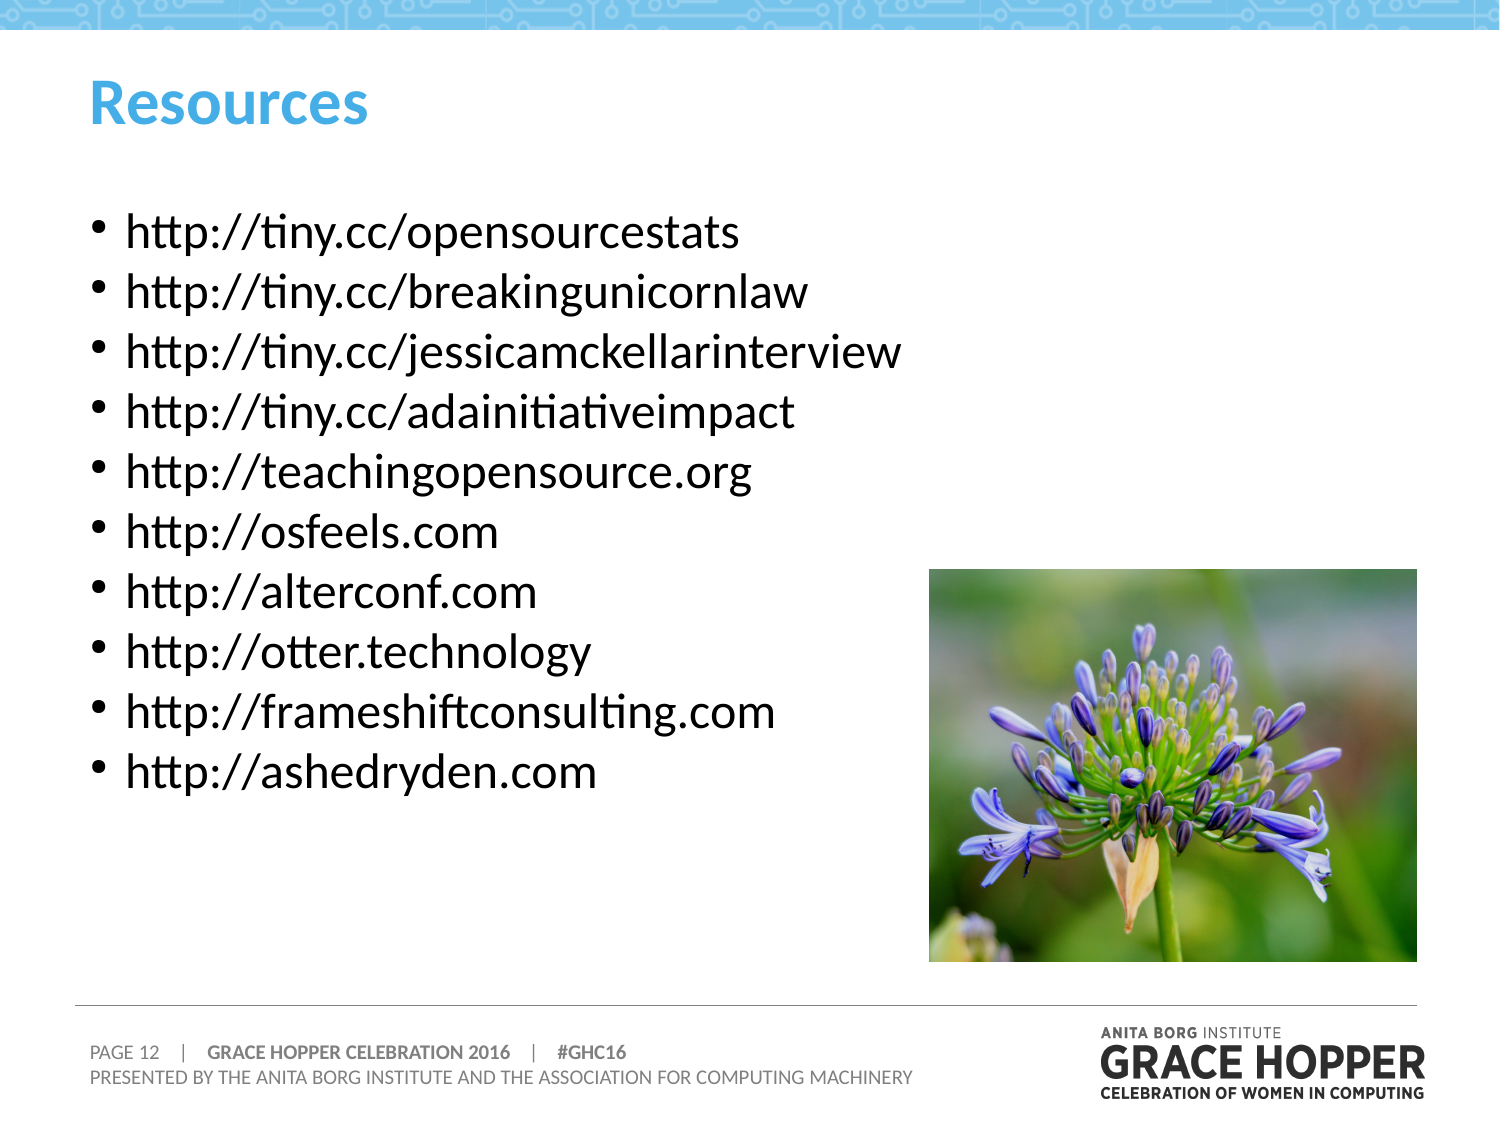

Resources
http://tiny.cc/opensourcestats
http://tiny.cc/breakingunicornlaw
http://tiny.cc/jessicamckellarinterview
http://tiny.cc/adainitiativeimpact
http://teachingopensource.org
http://osfeels.com
http://alterconf.com
http://otter.technology
http://frameshiftconsulting.com
http://ashedryden.com